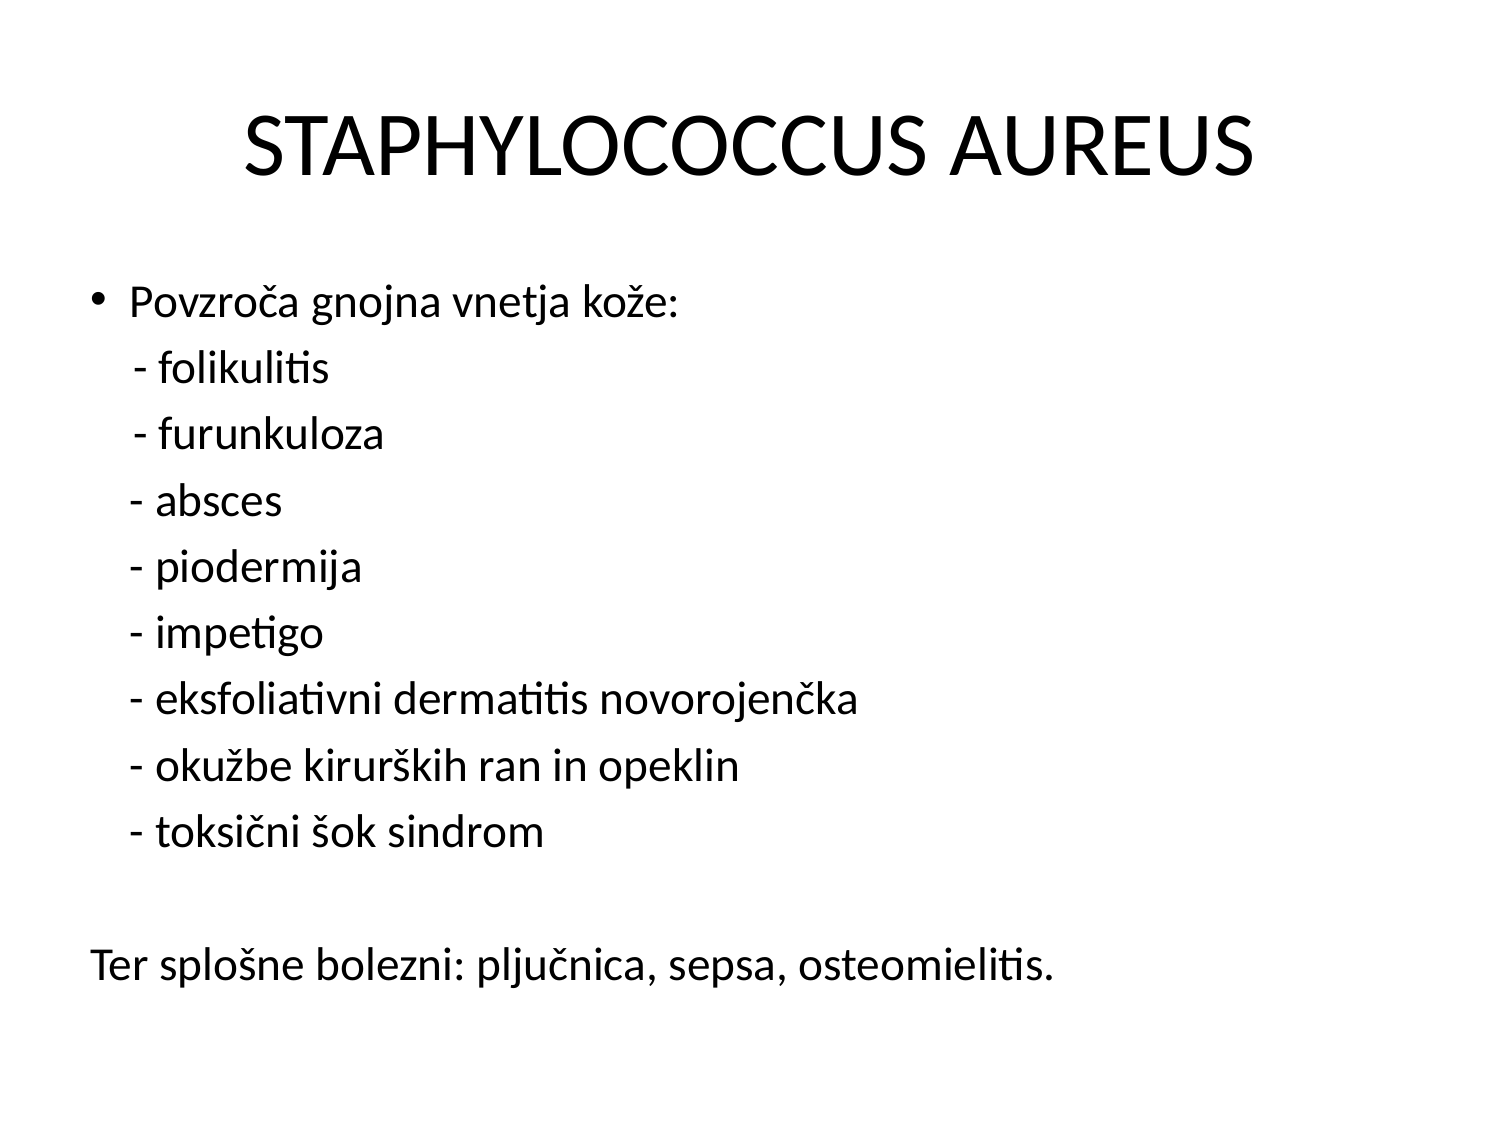

# STAPHYLOCOCCUS AUREUS
Povzroča gnojna vnetja kože:
 - folikulitis
 - furunkuloza
	- absces
	- piodermija
	- impetigo
	- eksfoliativni dermatitis novorojenčka
	- okužbe kirurških ran in opeklin
	- toksični šok sindrom
Ter splošne bolezni: pljučnica, sepsa, osteomielitis.